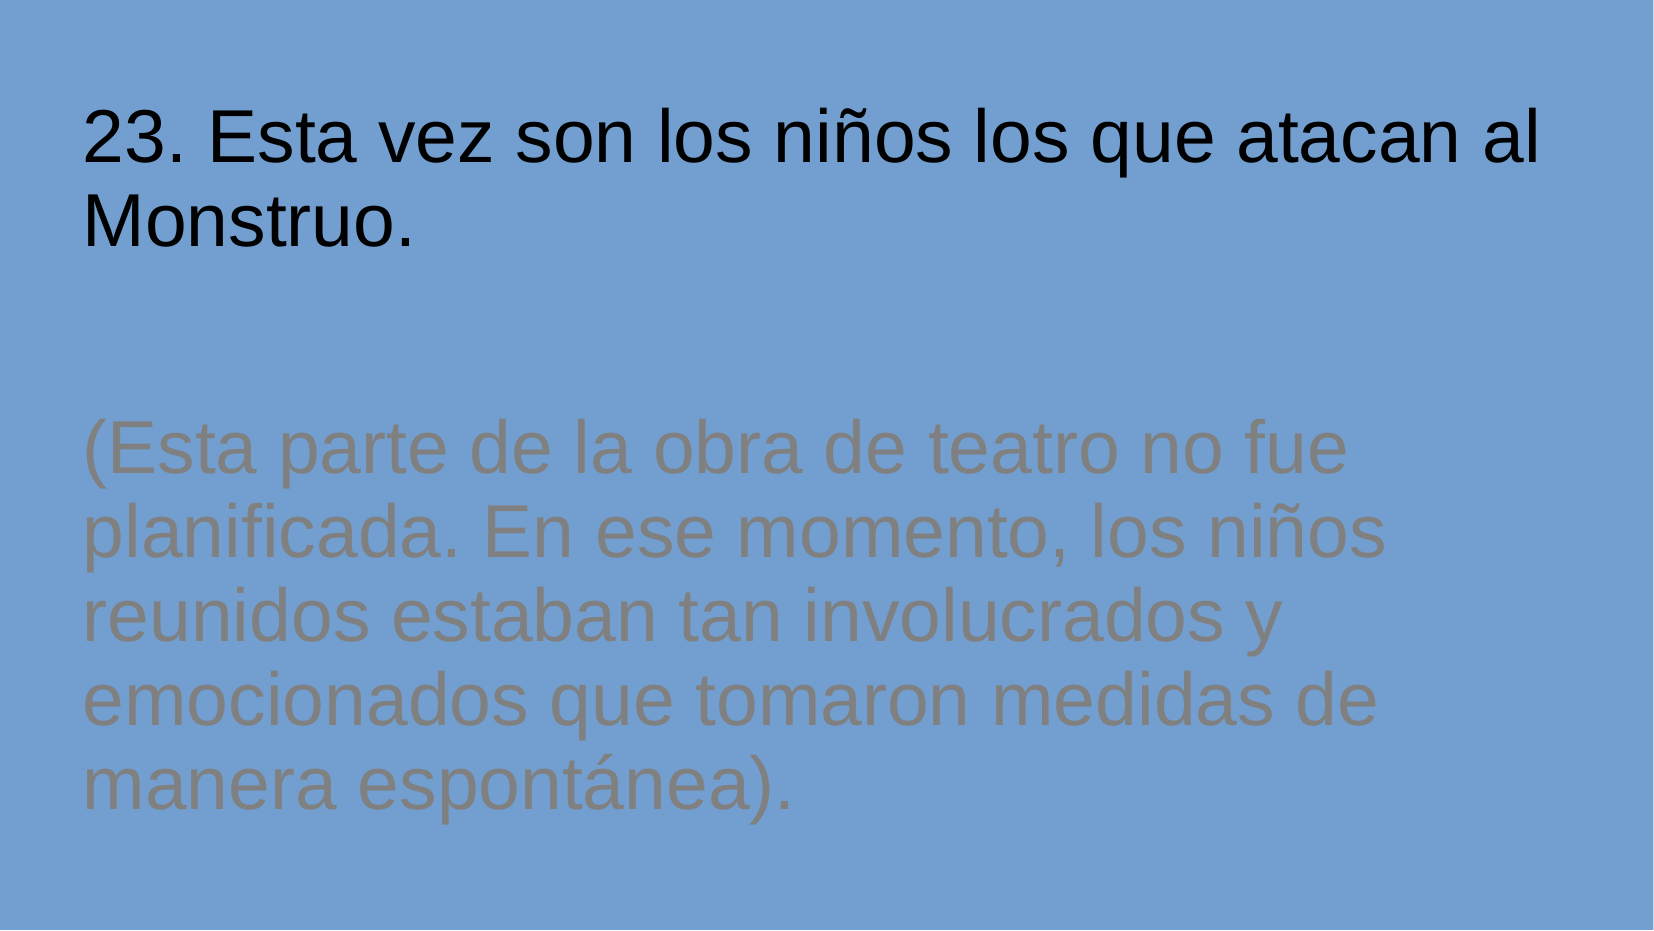

# 23. Esta vez son los niños los que atacan al Monstruo.
(Esta parte de la obra de teatro no fue planificada. En ese momento, los niños reunidos estaban tan involucrados y emocionados que tomaron medidas de manera espontánea).